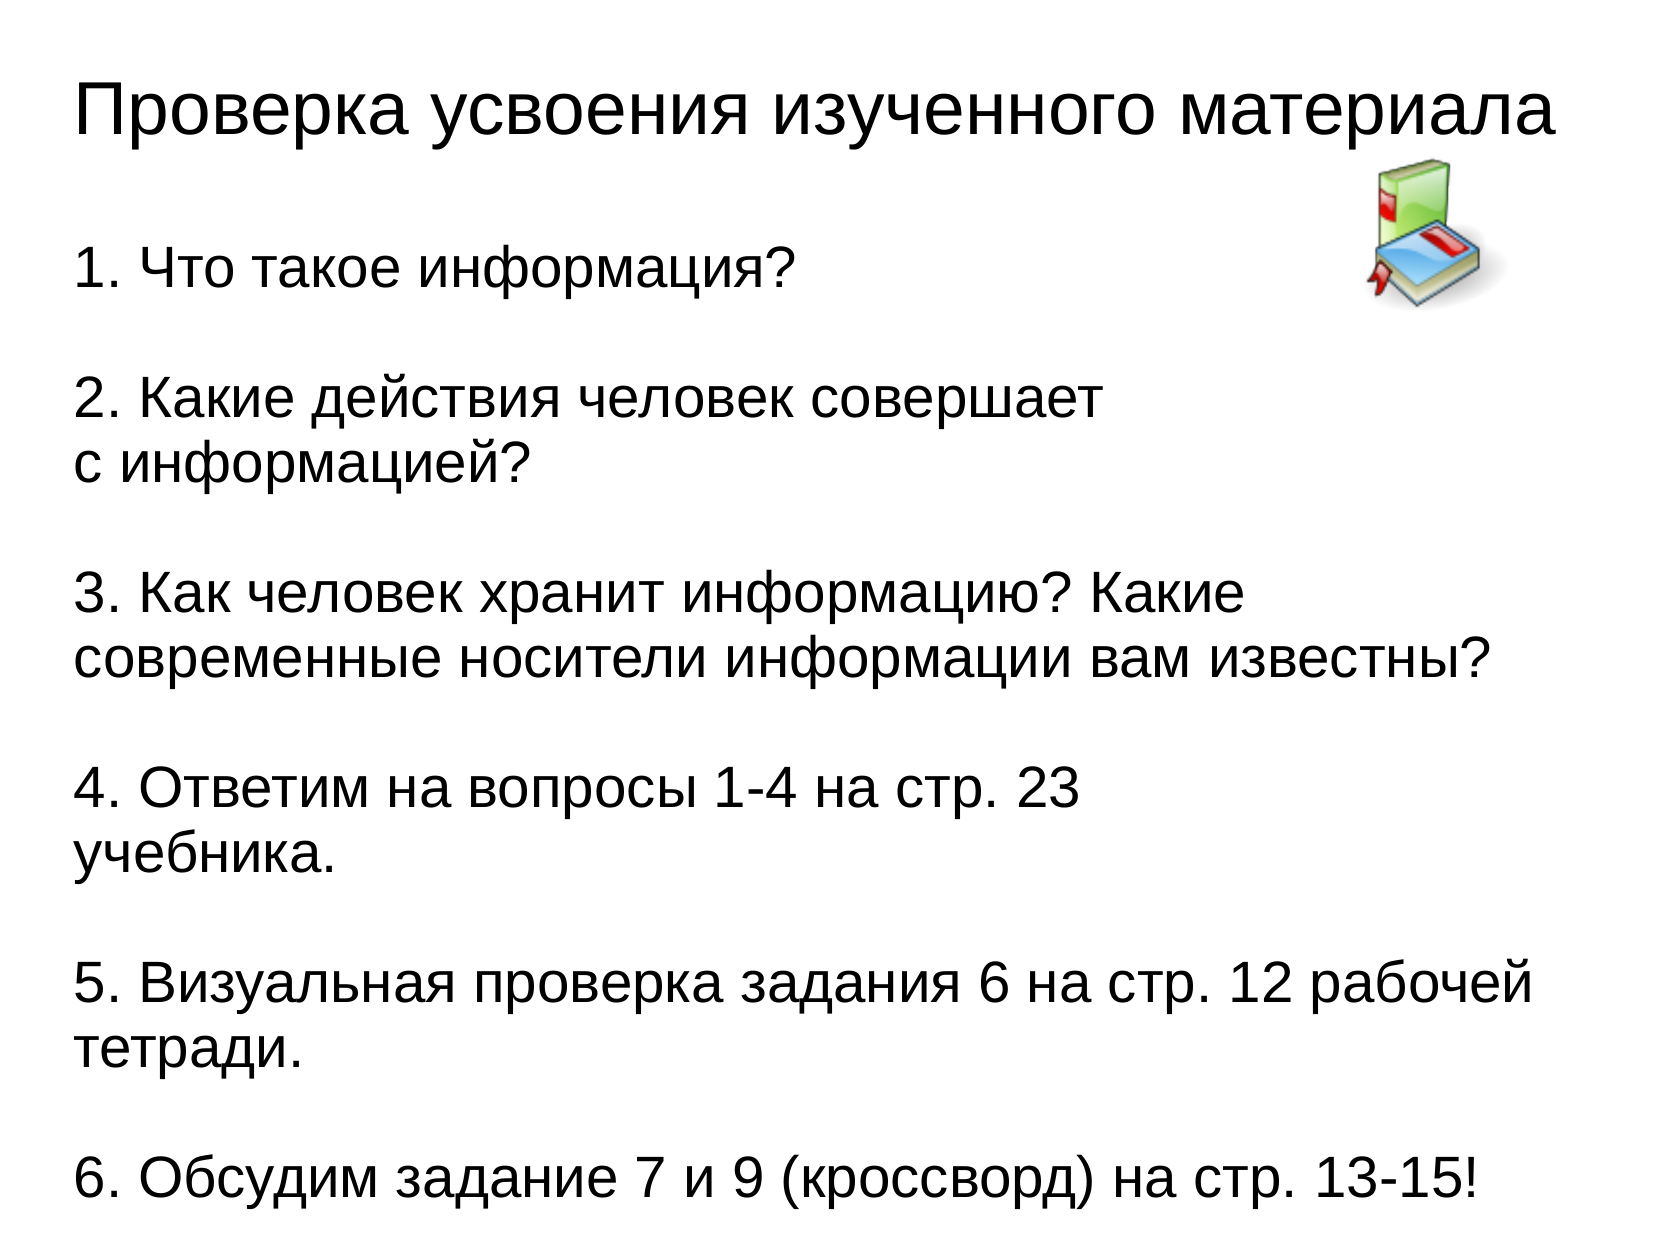

Проверка усвоения изученного материала
1. Что такое информация?
2. Какие действия человек совершает
с информацией?
3. Как человек хранит информацию? Какие современные носители информации вам известны?
4. Ответим на вопросы 1-4 на стр. 23
учебника.
5. Визуальная проверка задания 6 на стр. 12 рабочей тетради.
6. Обсудим задание 7 и 9 (кроссворд) на стр. 13-15!